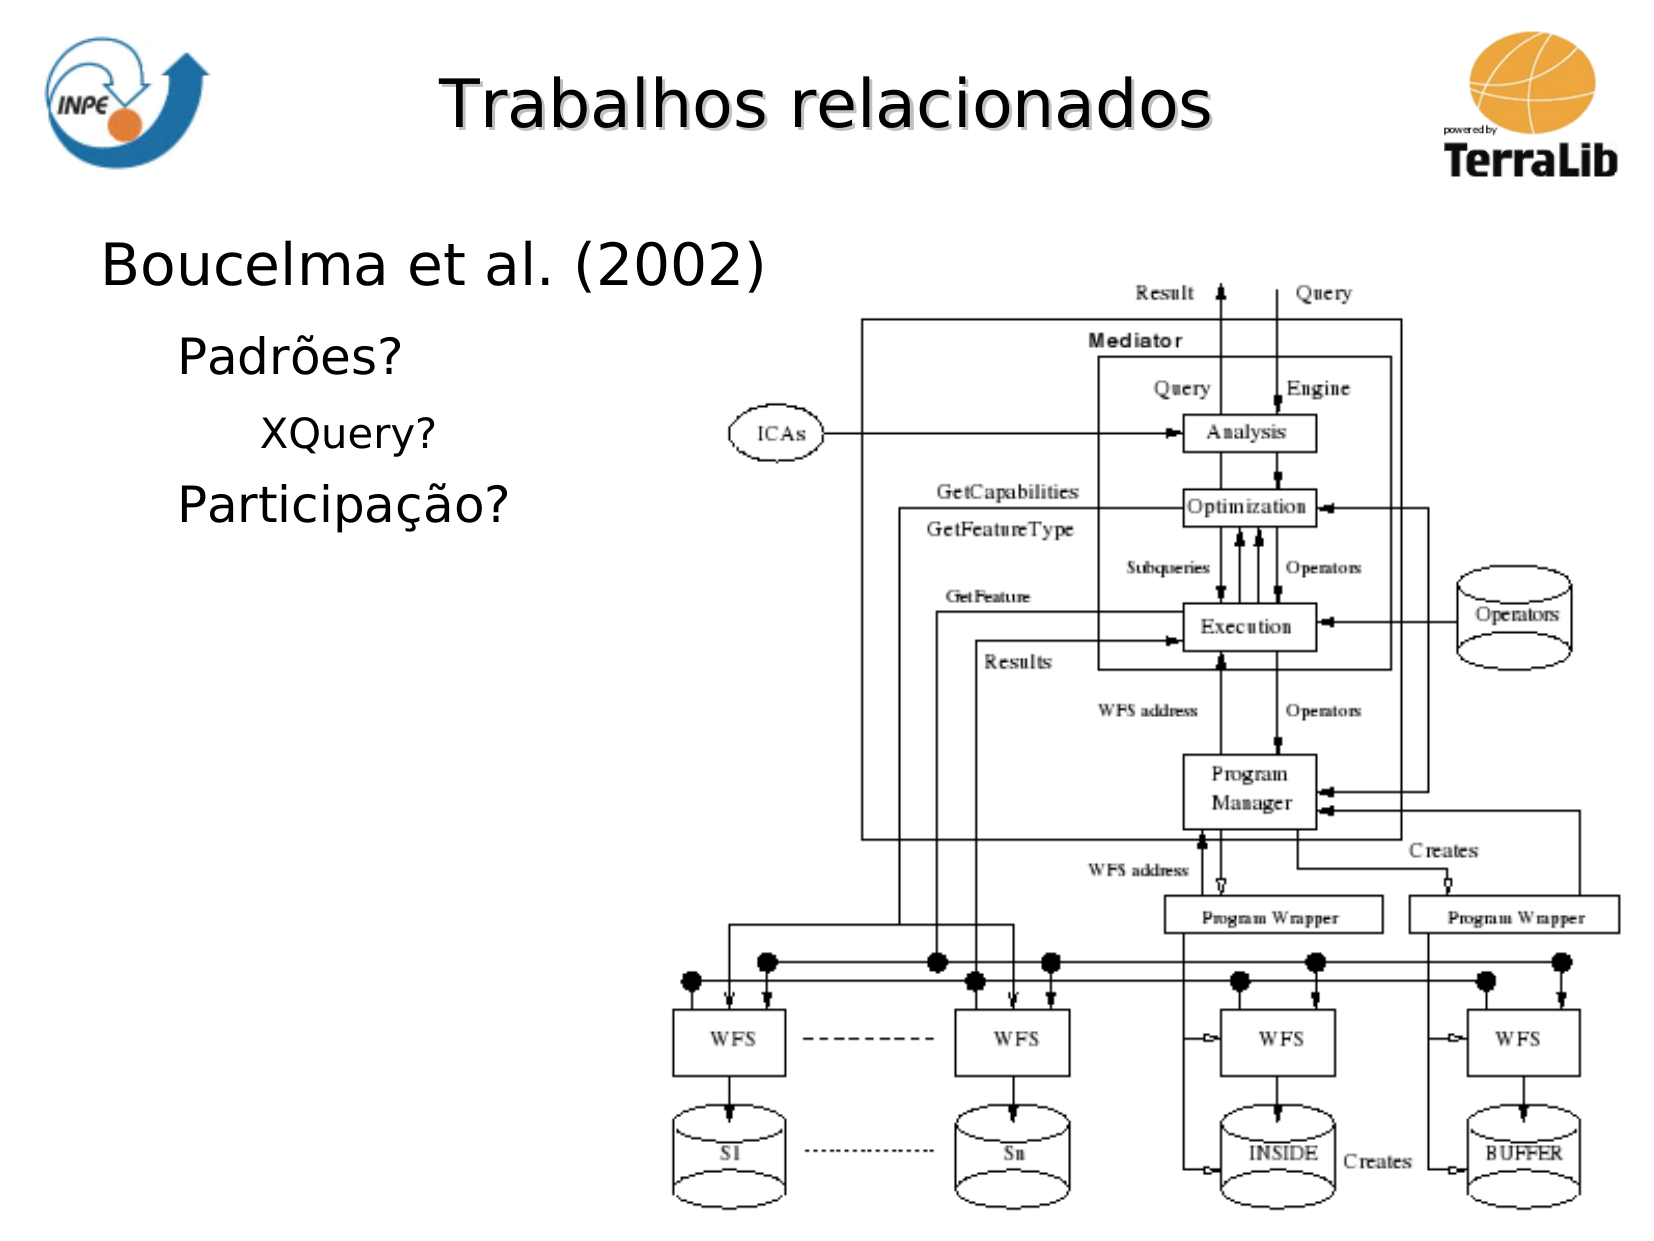

# Trabalhos relacionados
Boucelma et al. (2002)
Padrões?
XQuery?
Participação?